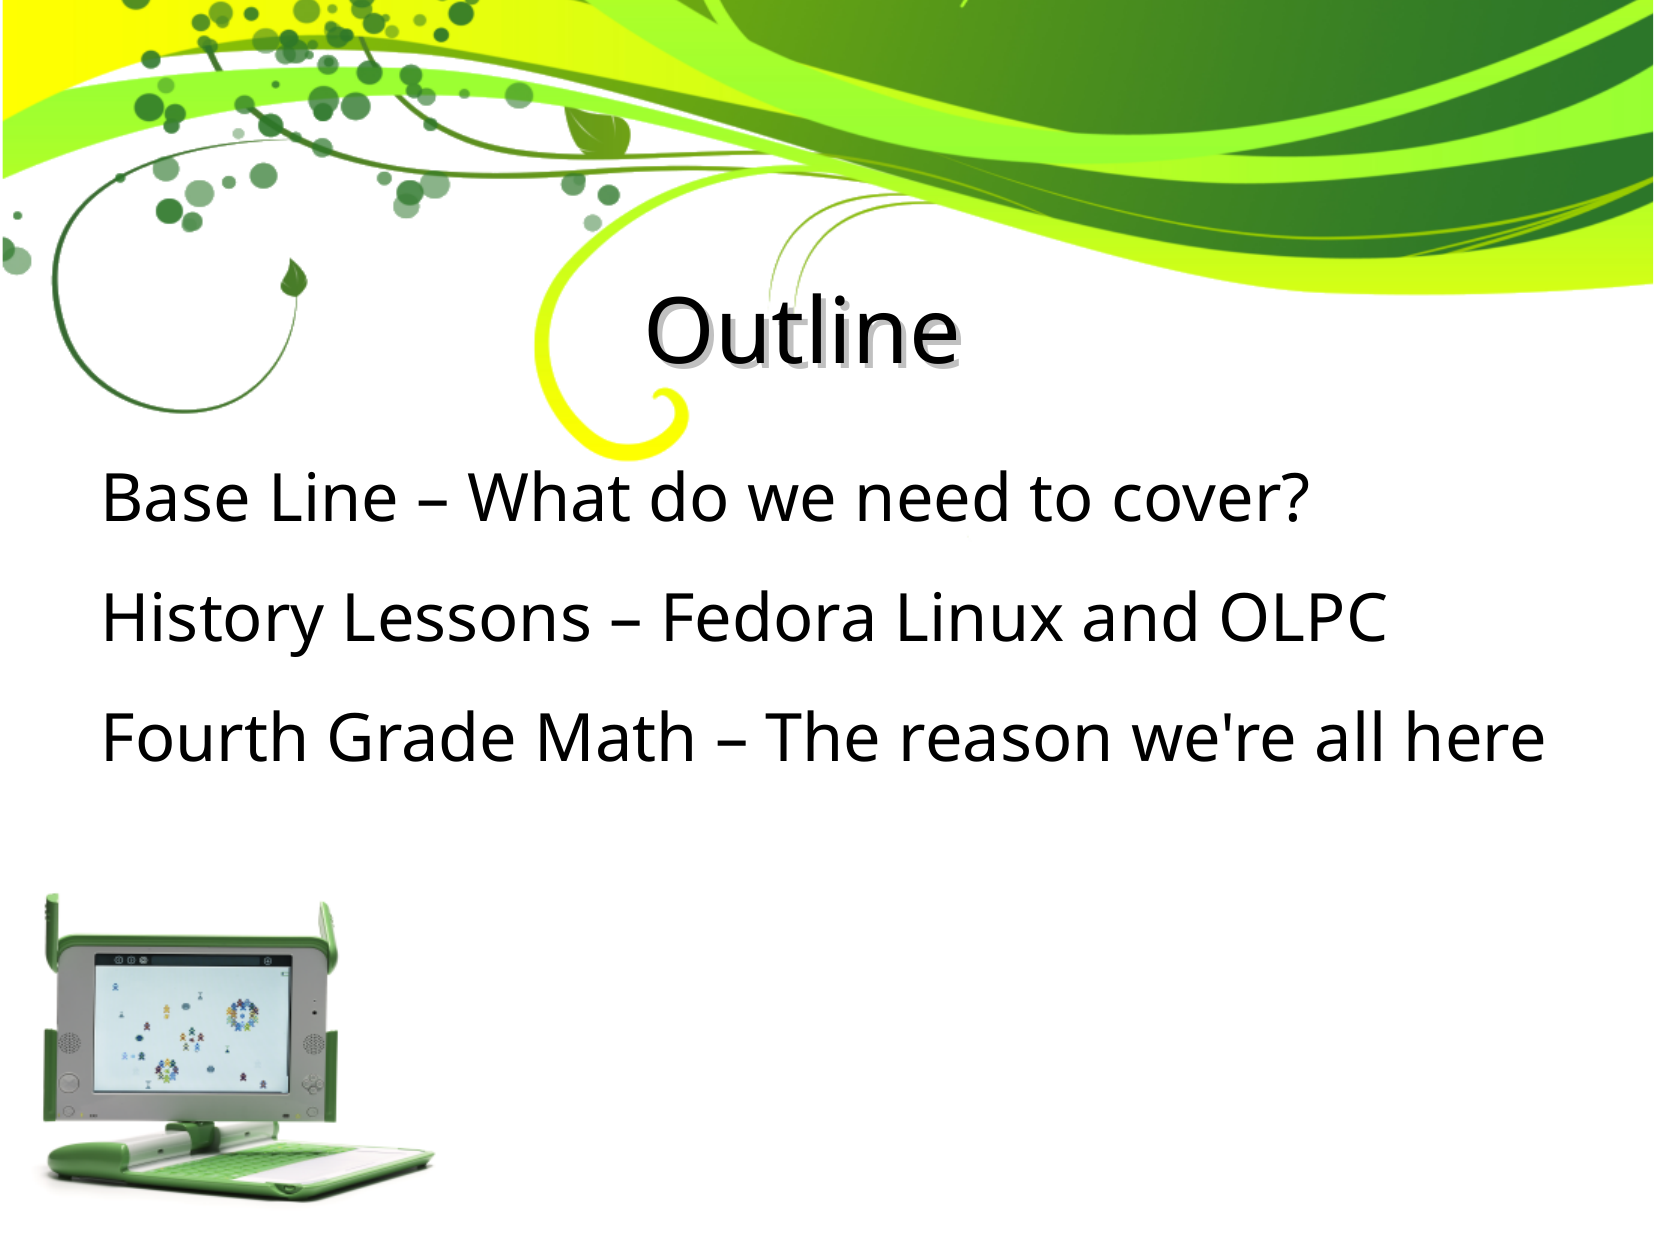

# Outline
Base Line – What do we need to cover?
History Lessons – Fedora Linux and OLPC
Fourth Grade Math – The reason we're all here